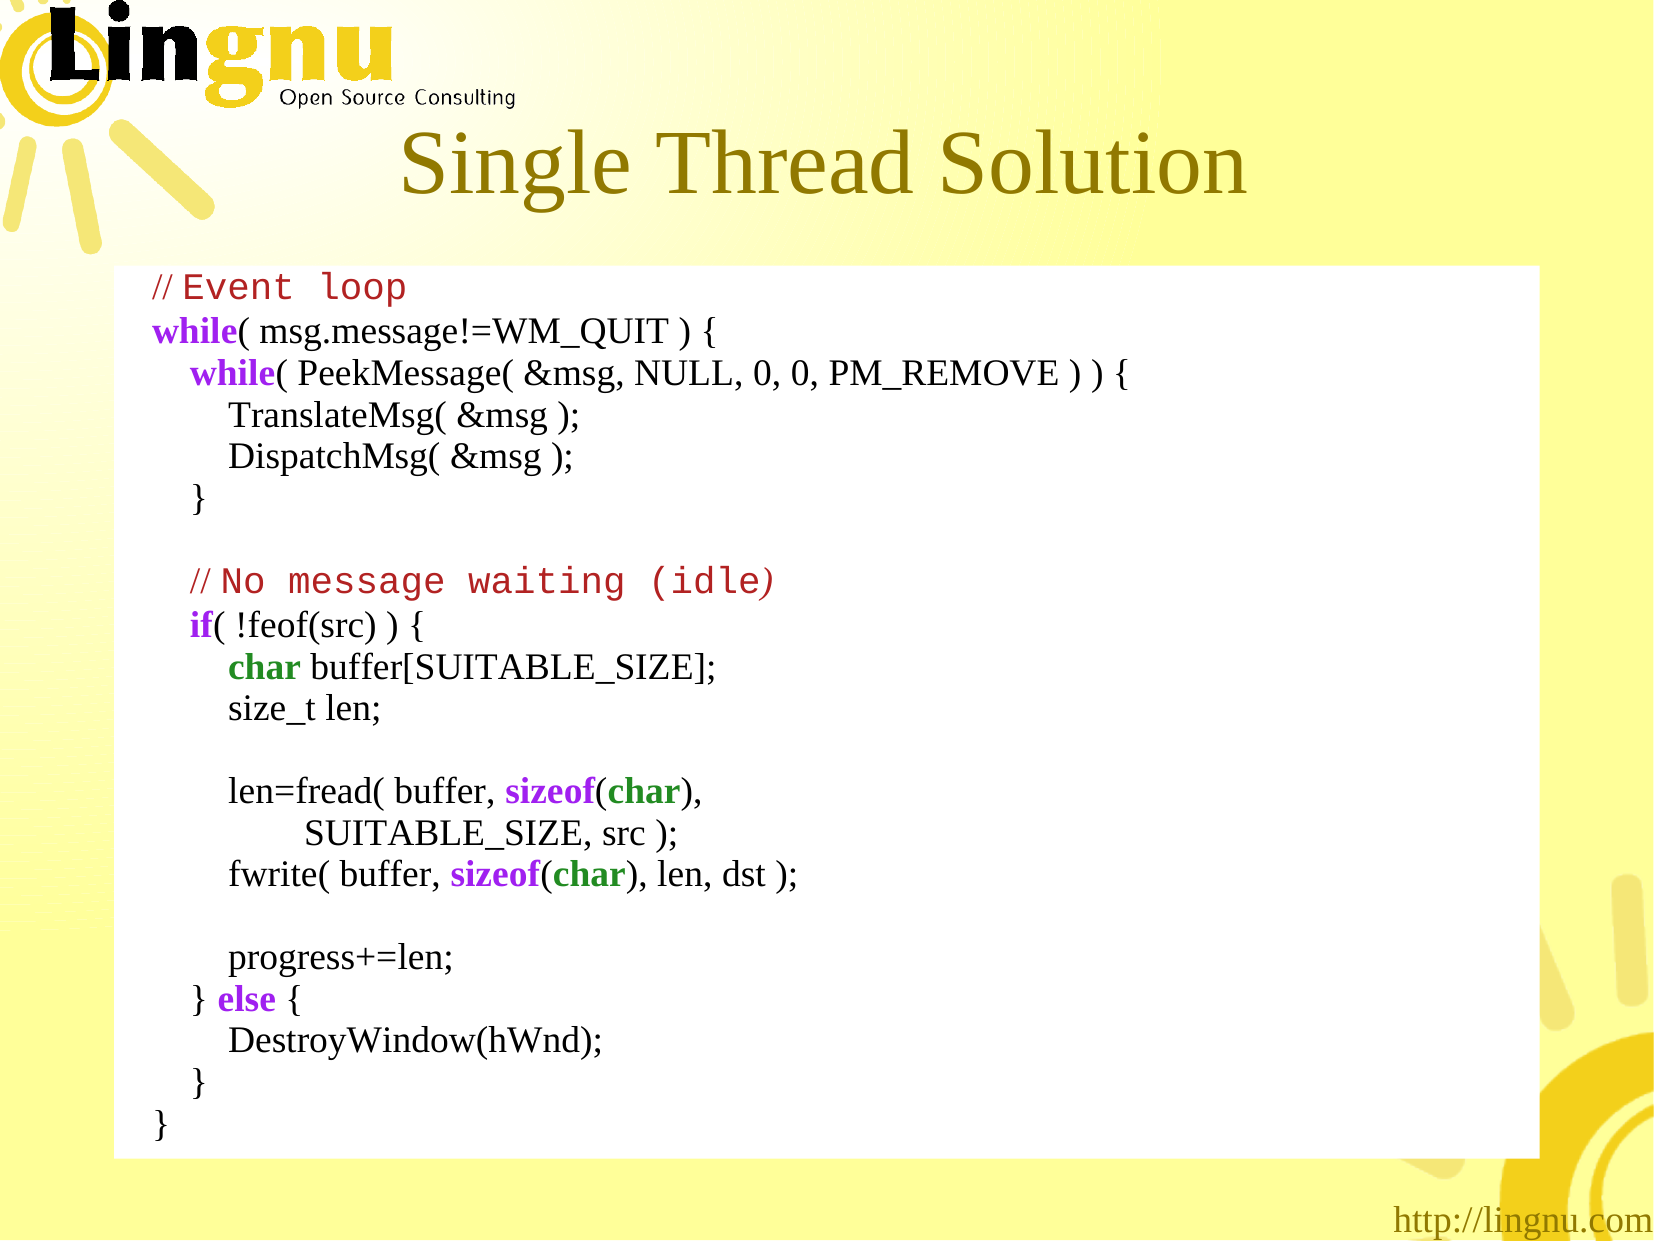

# Single Thread Solution
 // Event loop
 while( msg.message!=WM_QUIT ) {
 while( PeekMessage( &msg, NULL, 0, 0, PM_REMOVE ) ) {
 TranslateMsg( &msg );
 DispatchMsg( &msg );
 }
 // No message waiting (idle)
 if( !feof(src) ) {
 char buffer[SUITABLE_SIZE];
 size_t len;
 len=fread( buffer, sizeof(char),
 SUITABLE_SIZE, src );
 fwrite( buffer, sizeof(char), len, dst );
 progress+=len;
 } else {
 DestroyWindow(hWnd);
 }
 }